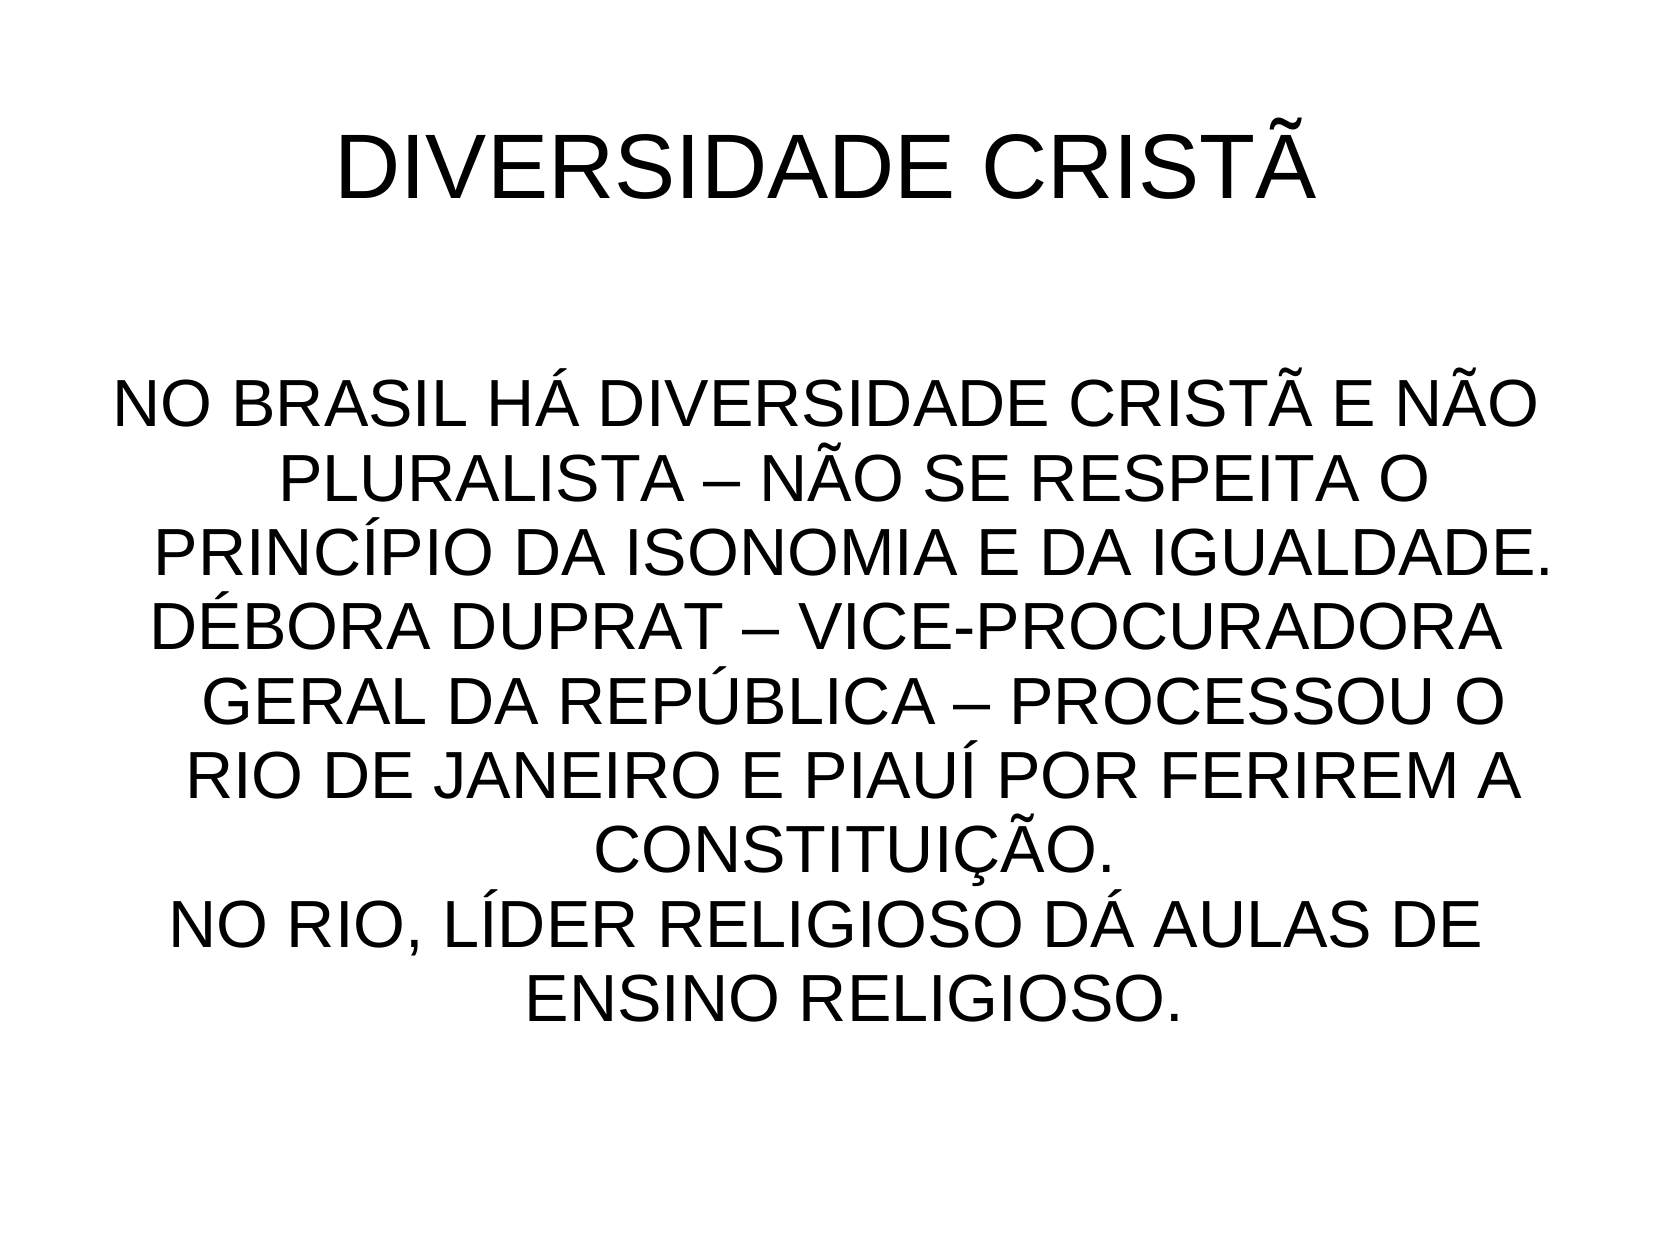

# DIVERSIDADE CRISTÃ
NO BRASIL HÁ DIVERSIDADE CRISTÃ E NÃO PLURALISTA – NÃO SE RESPEITA O PRINCÍPIO DA ISONOMIA E DA IGUALDADE.
DÉBORA DUPRAT – VICE-PROCURADORA GERAL DA REPÚBLICA – PROCESSOU O RIO DE JANEIRO E PIAUÍ POR FERIREM A CONSTITUIÇÃO.
NO RIO, LÍDER RELIGIOSO DÁ AULAS DE ENSINO RELIGIOSO.